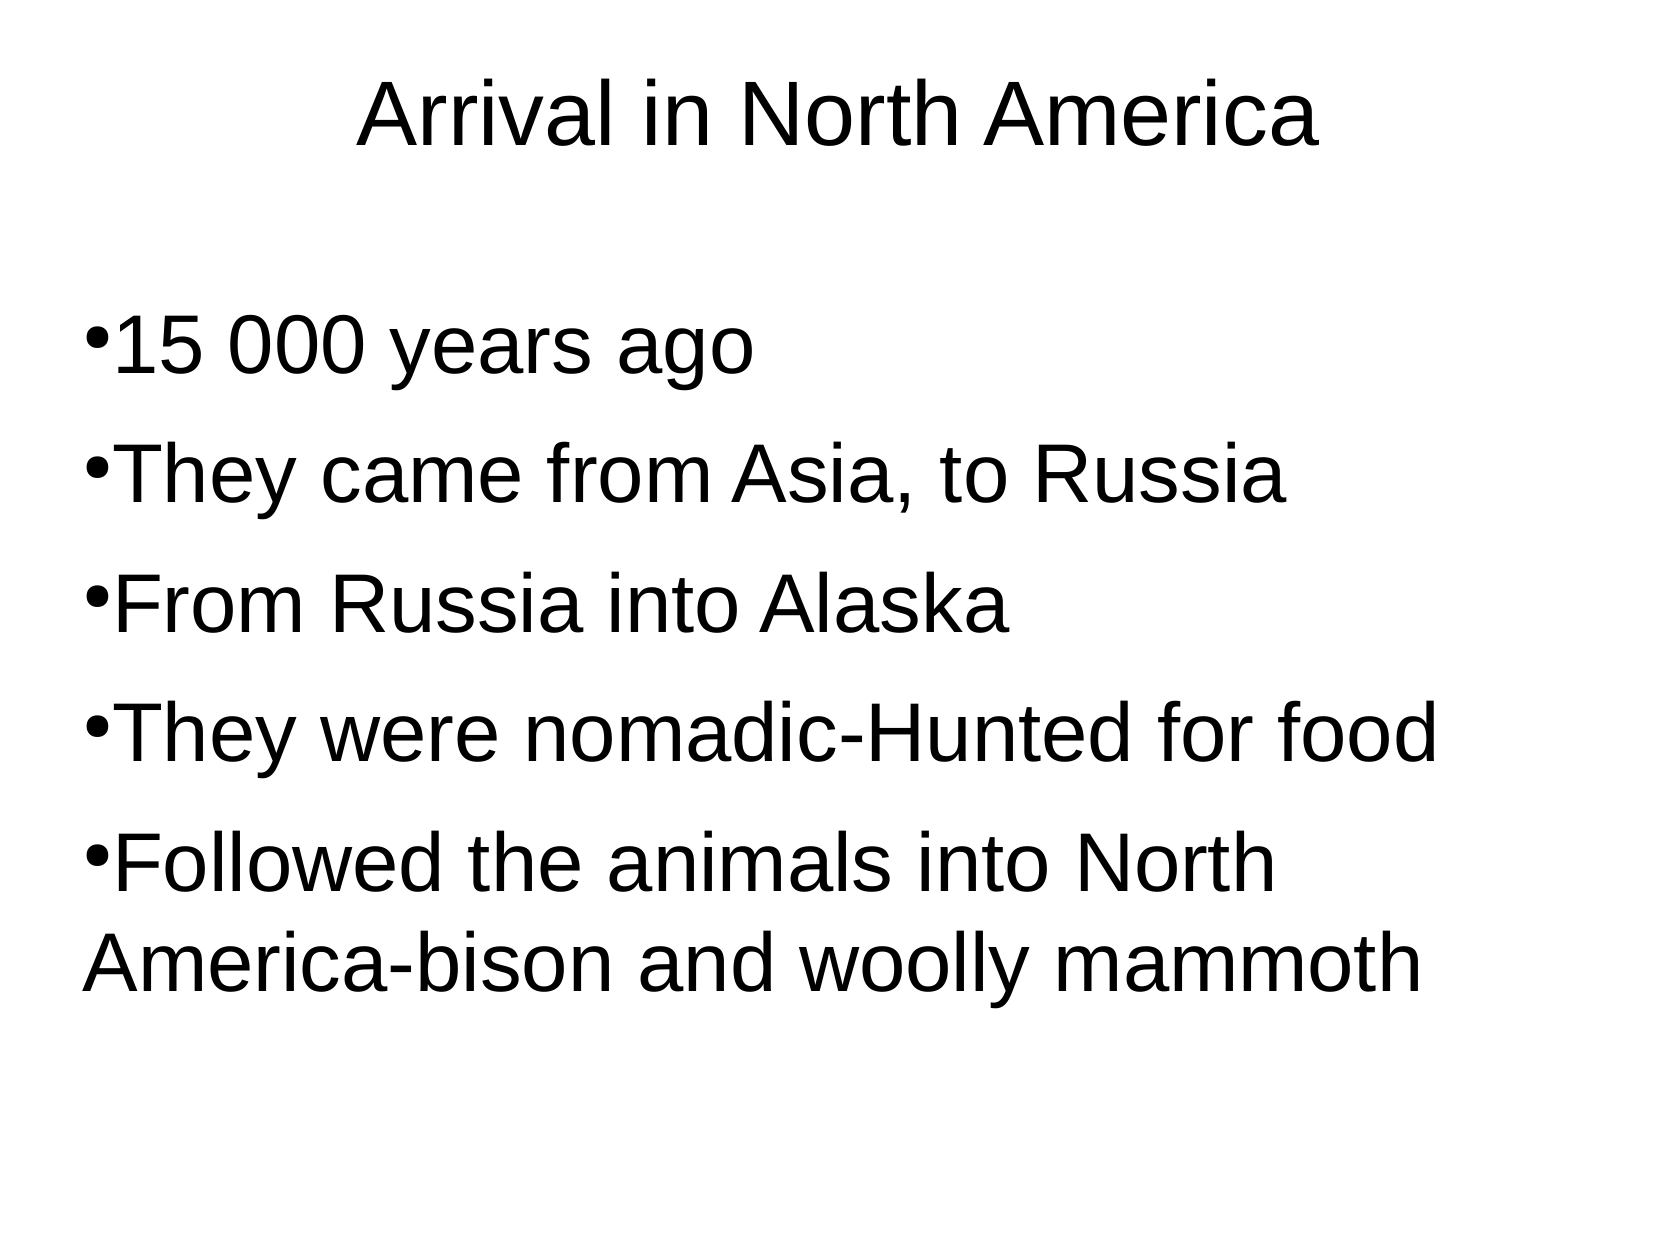

# Arrival in North America
15 000 years ago
They came from Asia, to Russia
From Russia into Alaska
They were nomadic-Hunted for food
Followed the animals into North America-bison and woolly mammoth